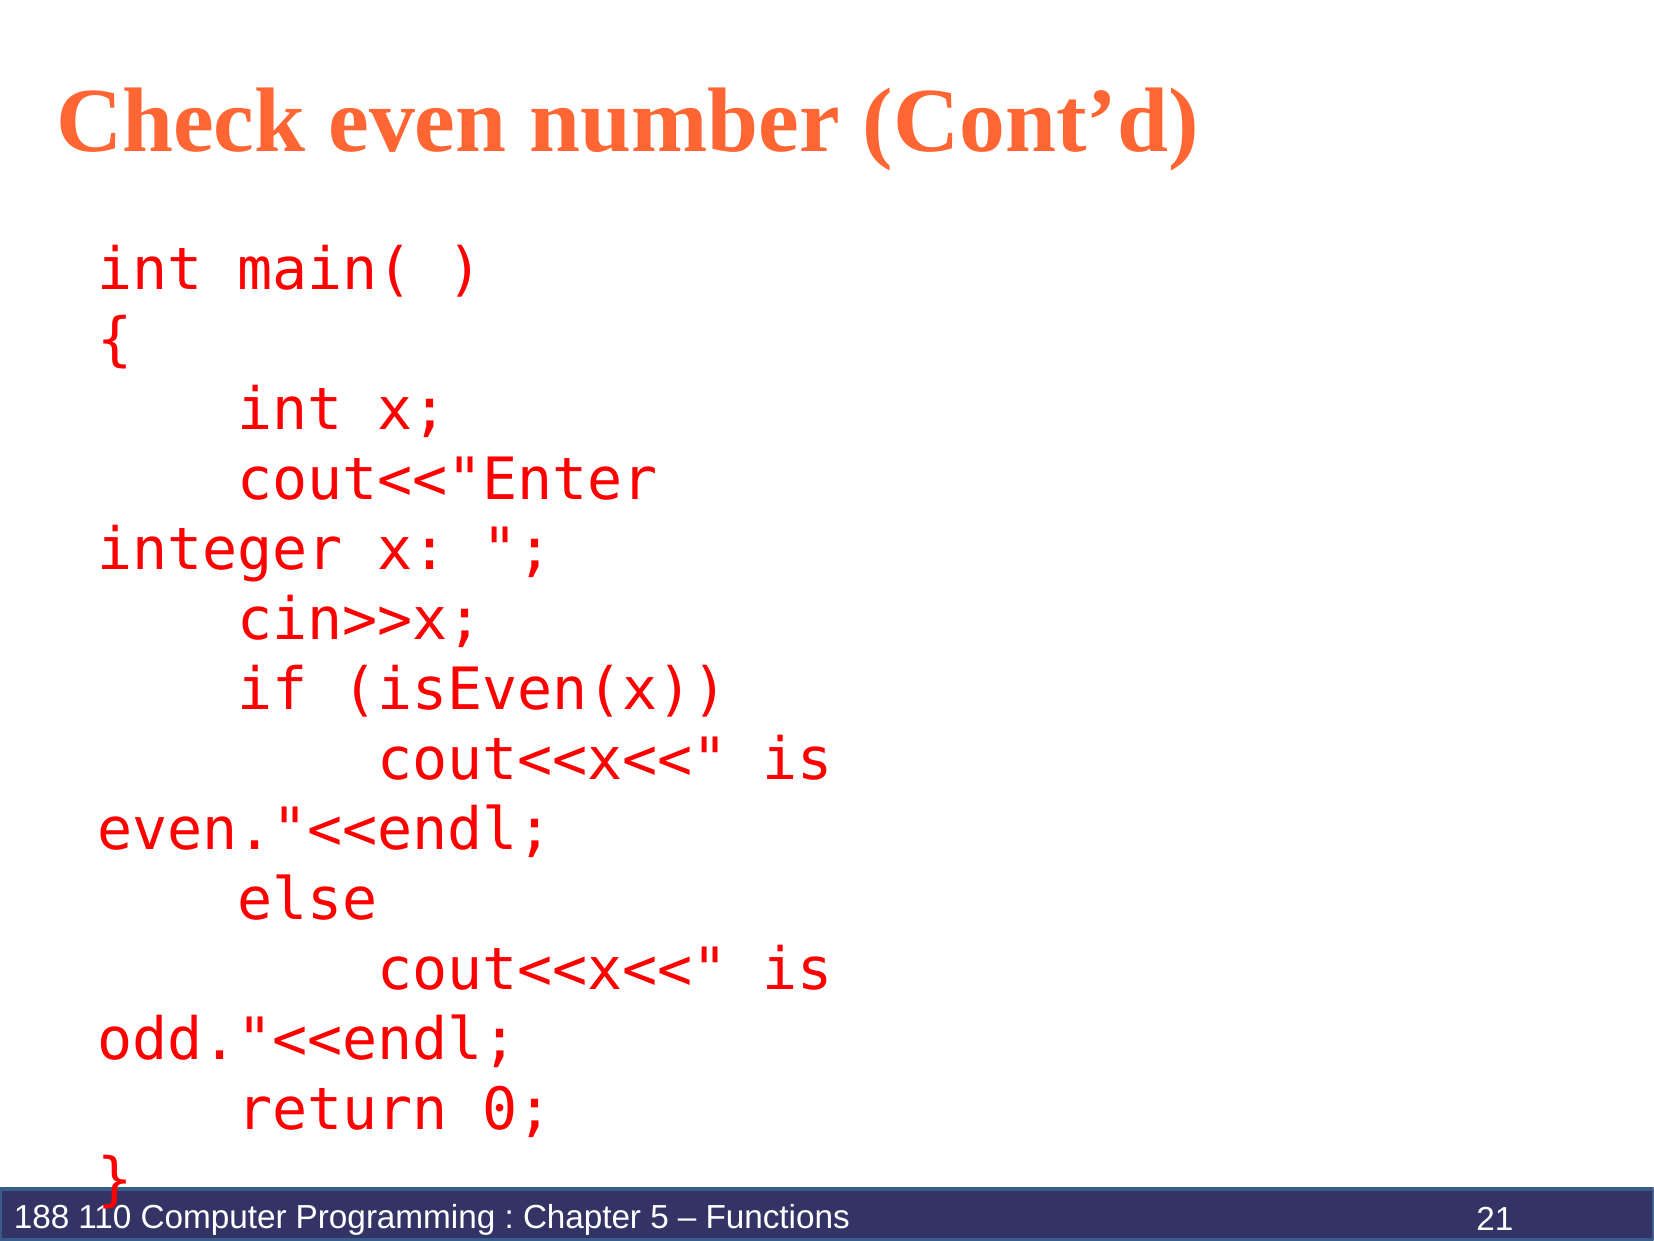

Check even number (Cont’d)
int main( )
{
 int x;
 cout<<"Enter integer x: ";
 cin>>x;
 if (isEven(x))
 cout<<x<<" is even."<<endl;
 else
 cout<<x<<" is odd."<<endl;
 return 0;
}